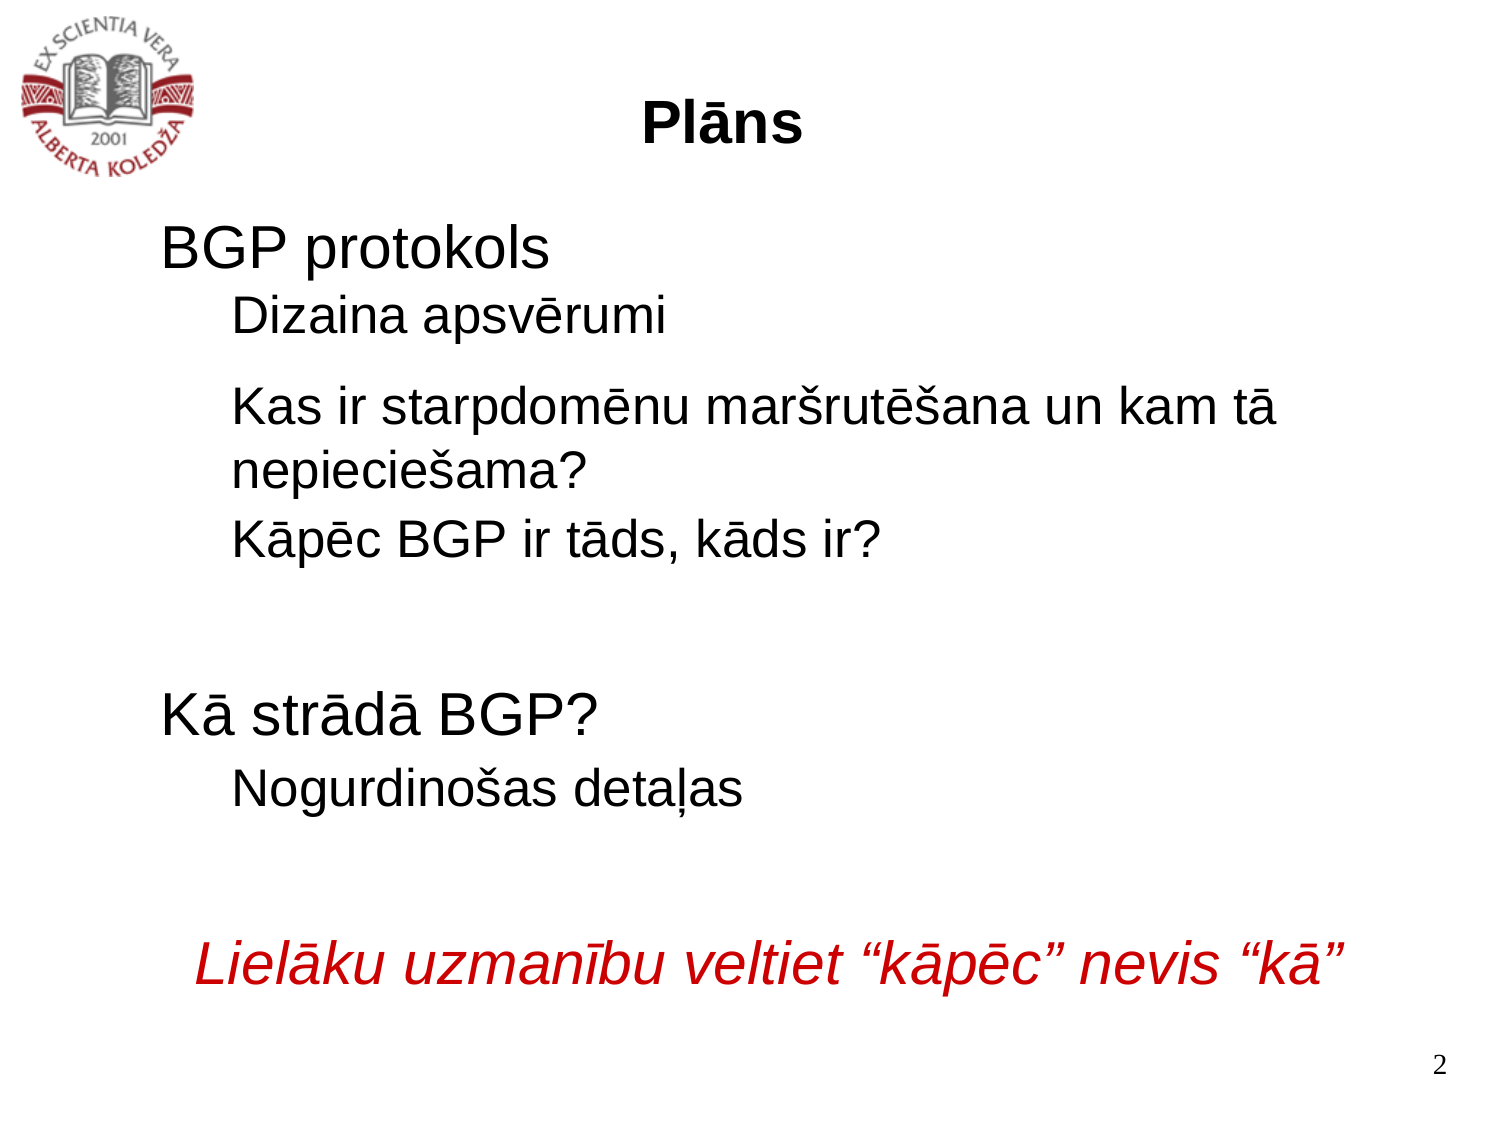

# Plāns
BGP protokols
Dizaina apsvērumi
Kas ir starpdomēnu maršrutēšana un kam tā nepieciešama?
Kāpēc BGP ir tāds, kāds ir?
Kā strādā BGP?
Nogurdinošas detaļas
Lielāku uzmanību veltiet “kāpēc” nevis “kā”
1